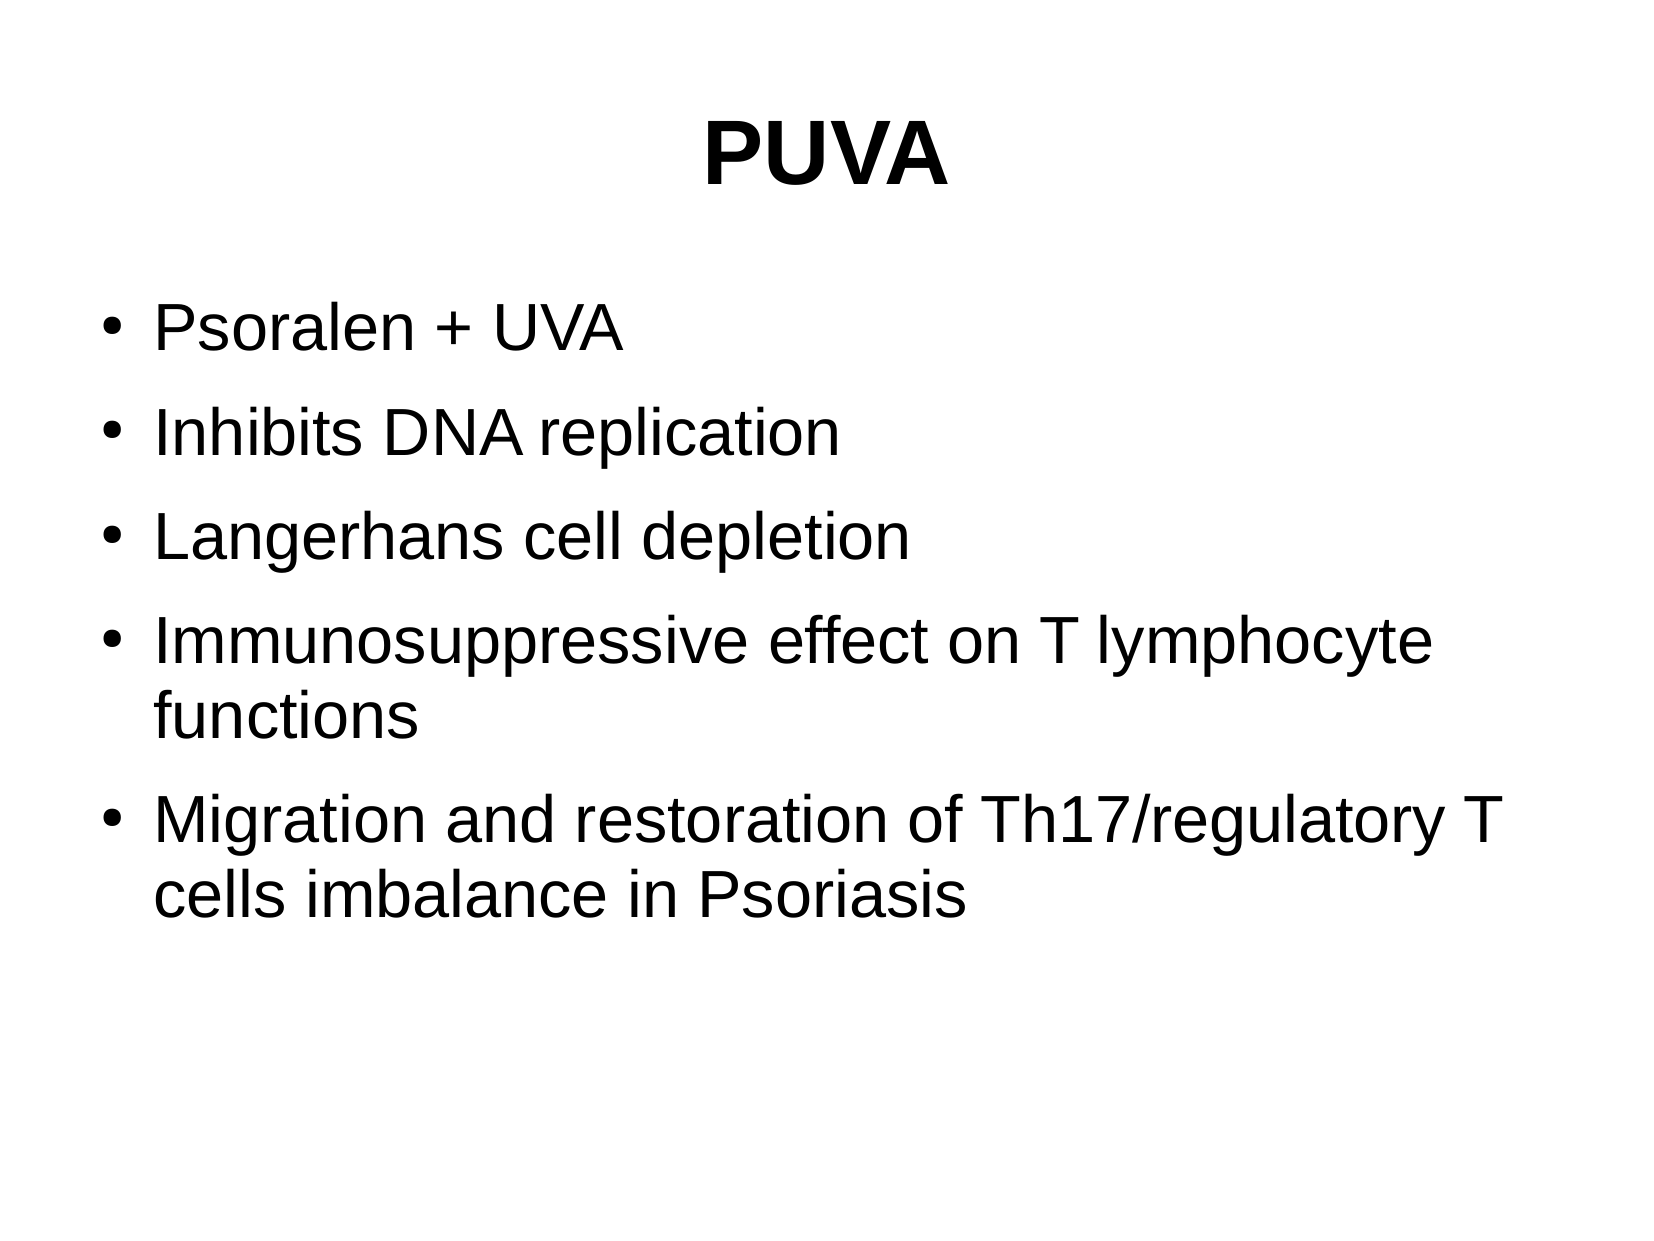

# PUVA
Psoralen + UVA
Inhibits DNA replication
Langerhans cell depletion
Immunosuppressive effect on T lymphocyte functions
Migration and restoration of Th17/regulatory T cells imbalance in Psoriasis